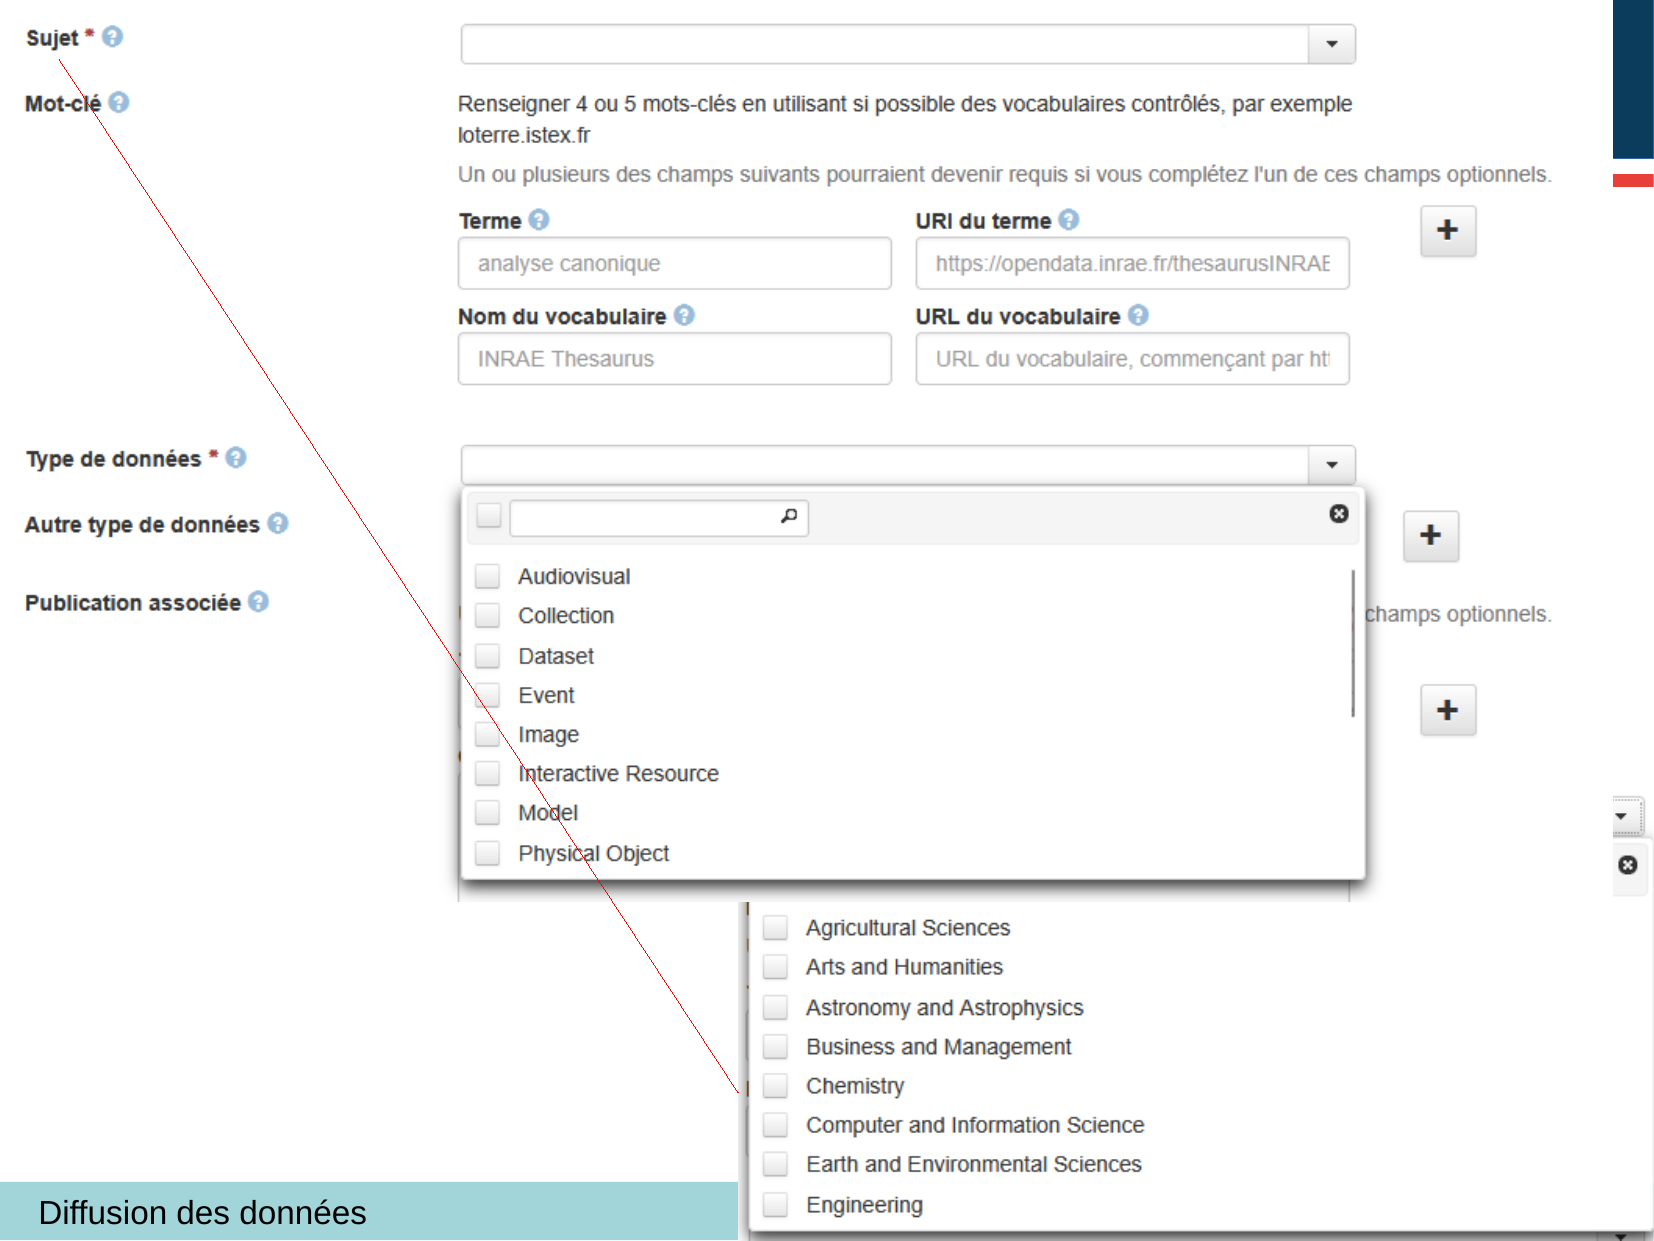

# Où diffuser ? via un entrepôt
Diffusion des données